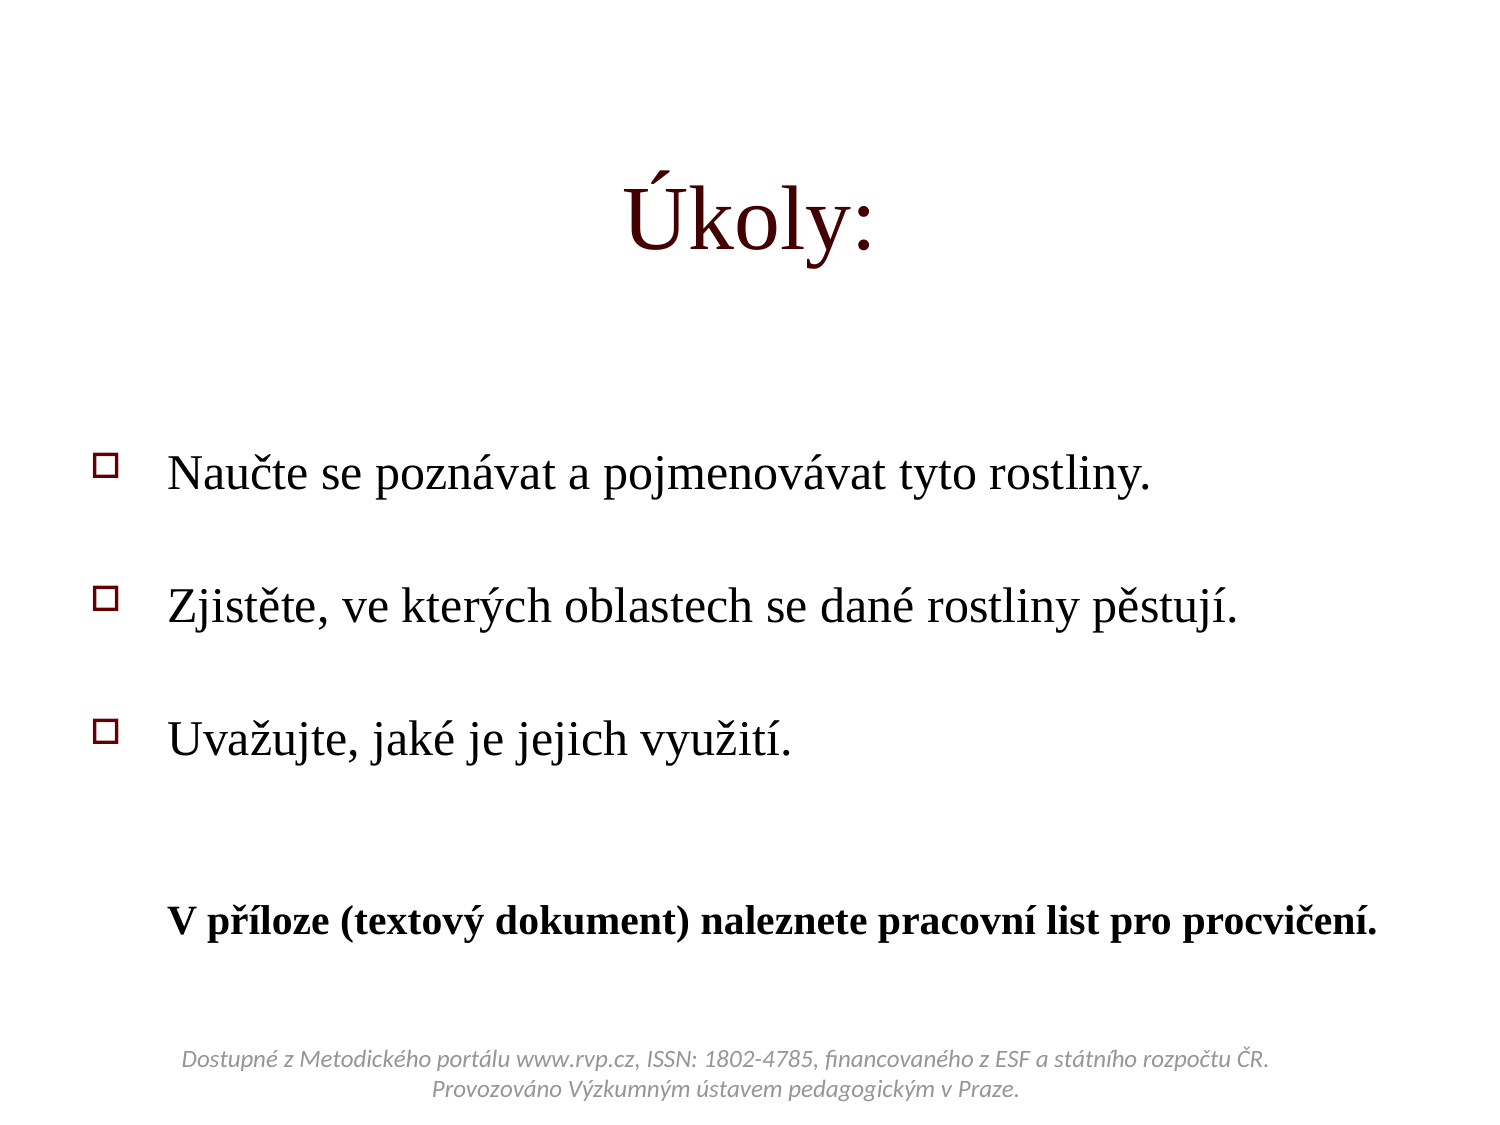

# Úkoly:
Naučte se poznávat a pojmenovávat tyto rostliny.
Zjistěte, ve kterých oblastech se dané rostliny pěstují.
Uvažujte, jaké je jejich využití.
	V příloze (textový dokument) naleznete pracovní list pro procvičení.
Dostupné z Metodického portálu www.rvp.cz, ISSN: 1802-4785, financovaného z ESF a státního rozpočtu ČR. Provozováno Výzkumným ústavem pedagogickým v Praze.